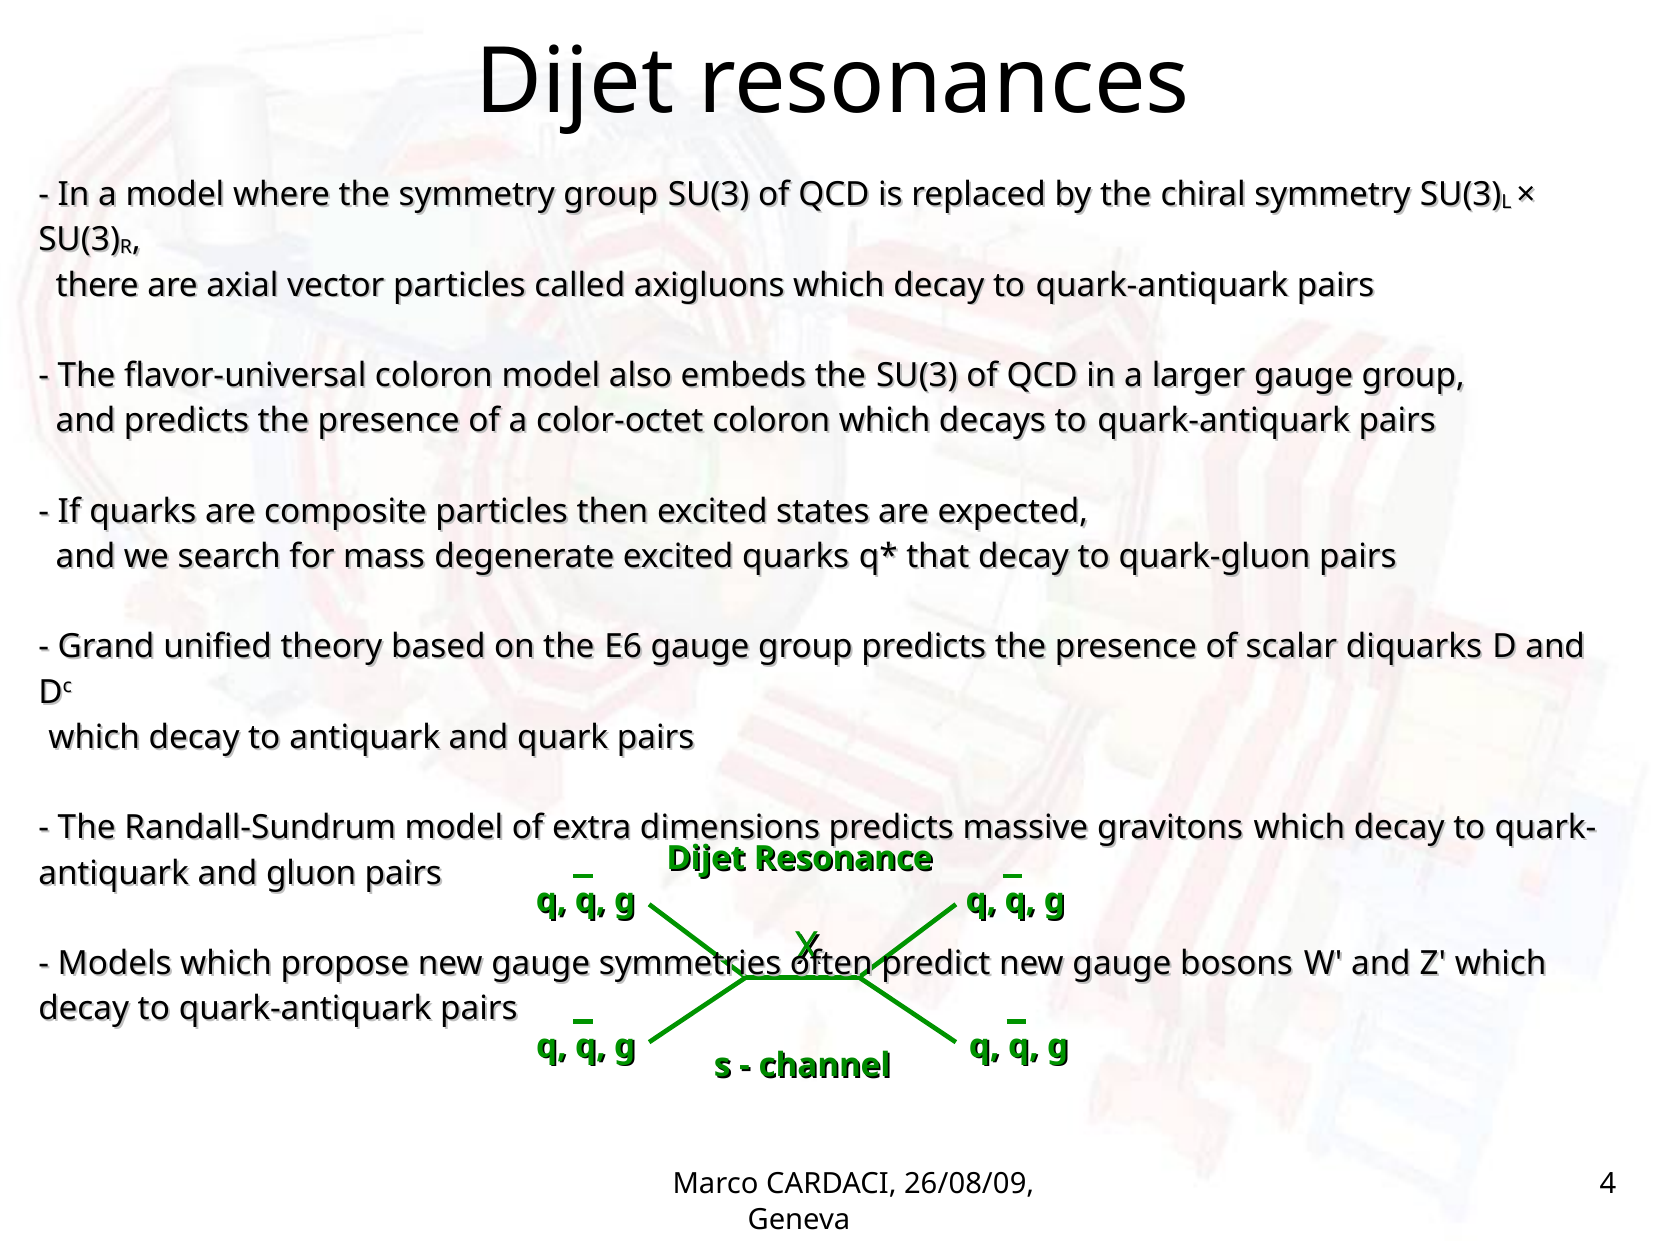

# Dijet resonances
- In a model where the symmetry group SU(3) of QCD is replaced by the chiral symmetry SU(3)L × SU(3)R,
 there are axial vector particles called axigluons which decay to quark-antiquark pairs
- The flavor-universal coloron model also embeds the SU(3) of QCD in a larger gauge group,
 and predicts the presence of a color-octet coloron which decays to quark-antiquark pairs
- If quarks are composite particles then excited states are expected,
 and we search for mass degenerate excited quarks q* that decay to quark-gluon pairs
- Grand unified theory based on the E6 gauge group predicts the presence of scalar diquarks D and Dc
 which decay to antiquark and quark pairs
- The Randall-Sundrum model of extra dimensions predicts massive gravitons which decay to quark-antiquark and gluon pairs
- Models which propose new gauge symmetries often predict new gauge bosons W' and Z' which decay to quark-antiquark pairs
Dijet Resonance
q, q, g
q, q, g
X
q, q, g
q, q, g
s - channel
Marco CARDACI, 26/08/09, Geneva
4